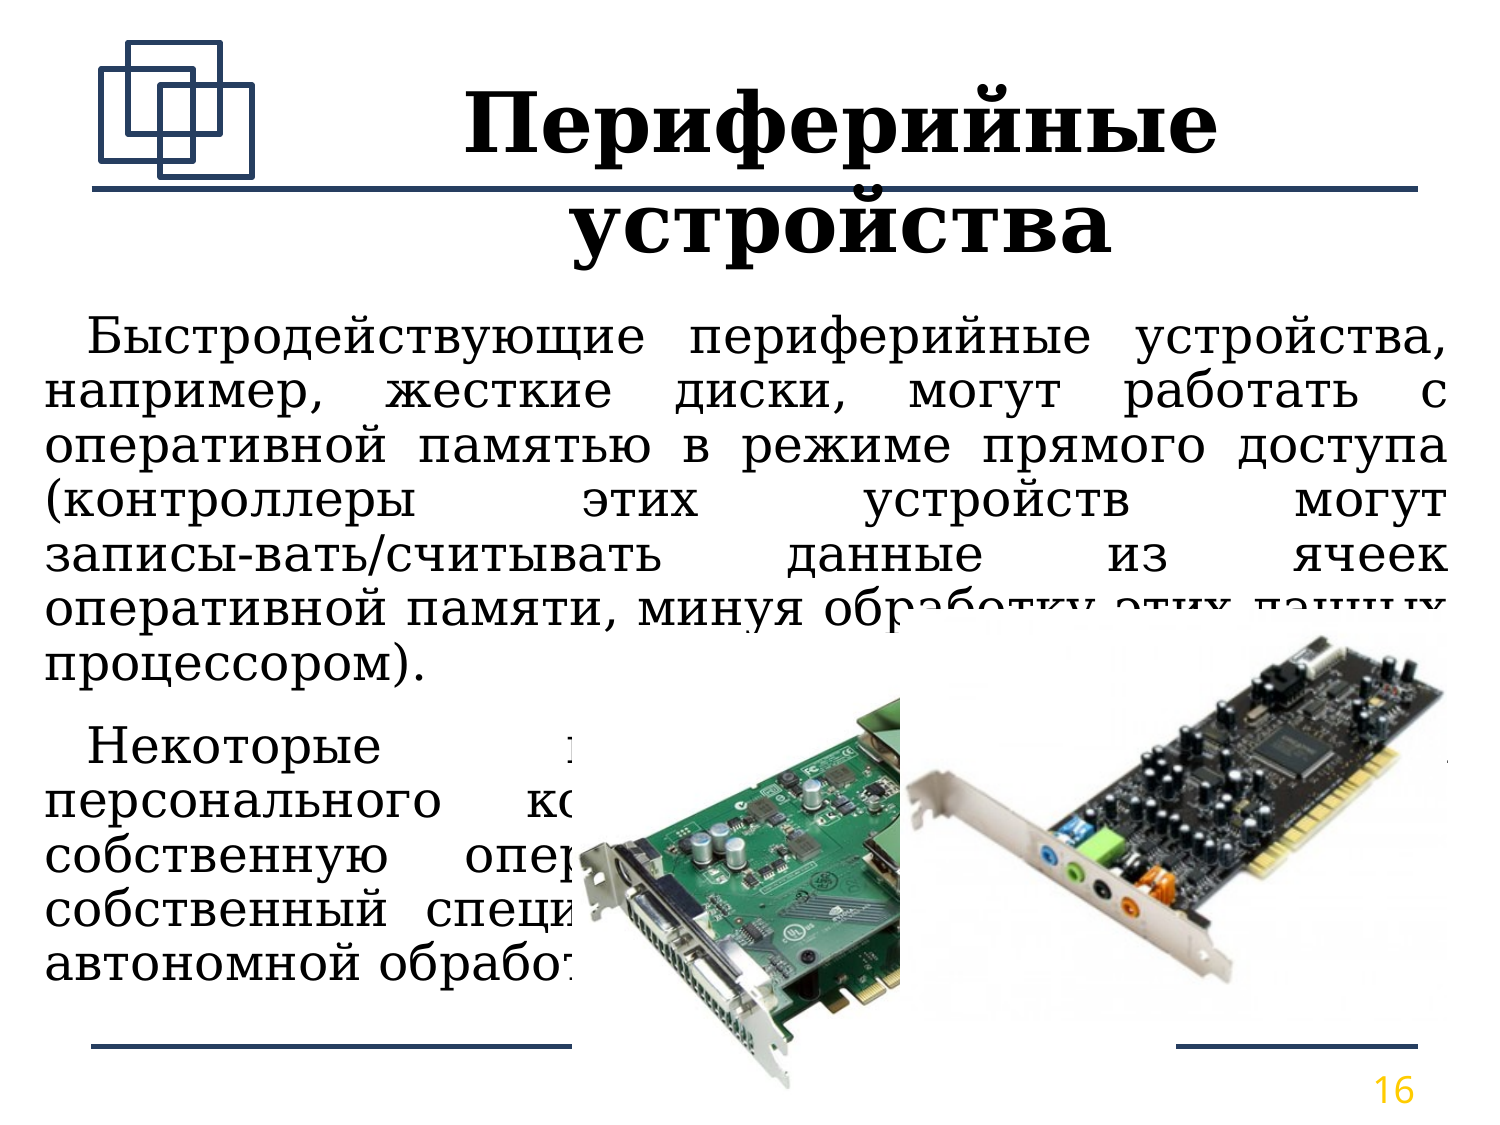

Периферийные устройства
Быстродействующие периферийные устройства, например, жесткие диски, могут работать с оперативной памятью в режиме прямого доступа (контроллеры этих устройств могут записы-вать/считывать данные из ячеек оперативной памяти, минуя обработку этих данных процессором).
Некоторые периферийные устройства персонального компьютера могут иметь и собственную оперативную память, а также собственный специализированный процессор для автономной обработки данных.